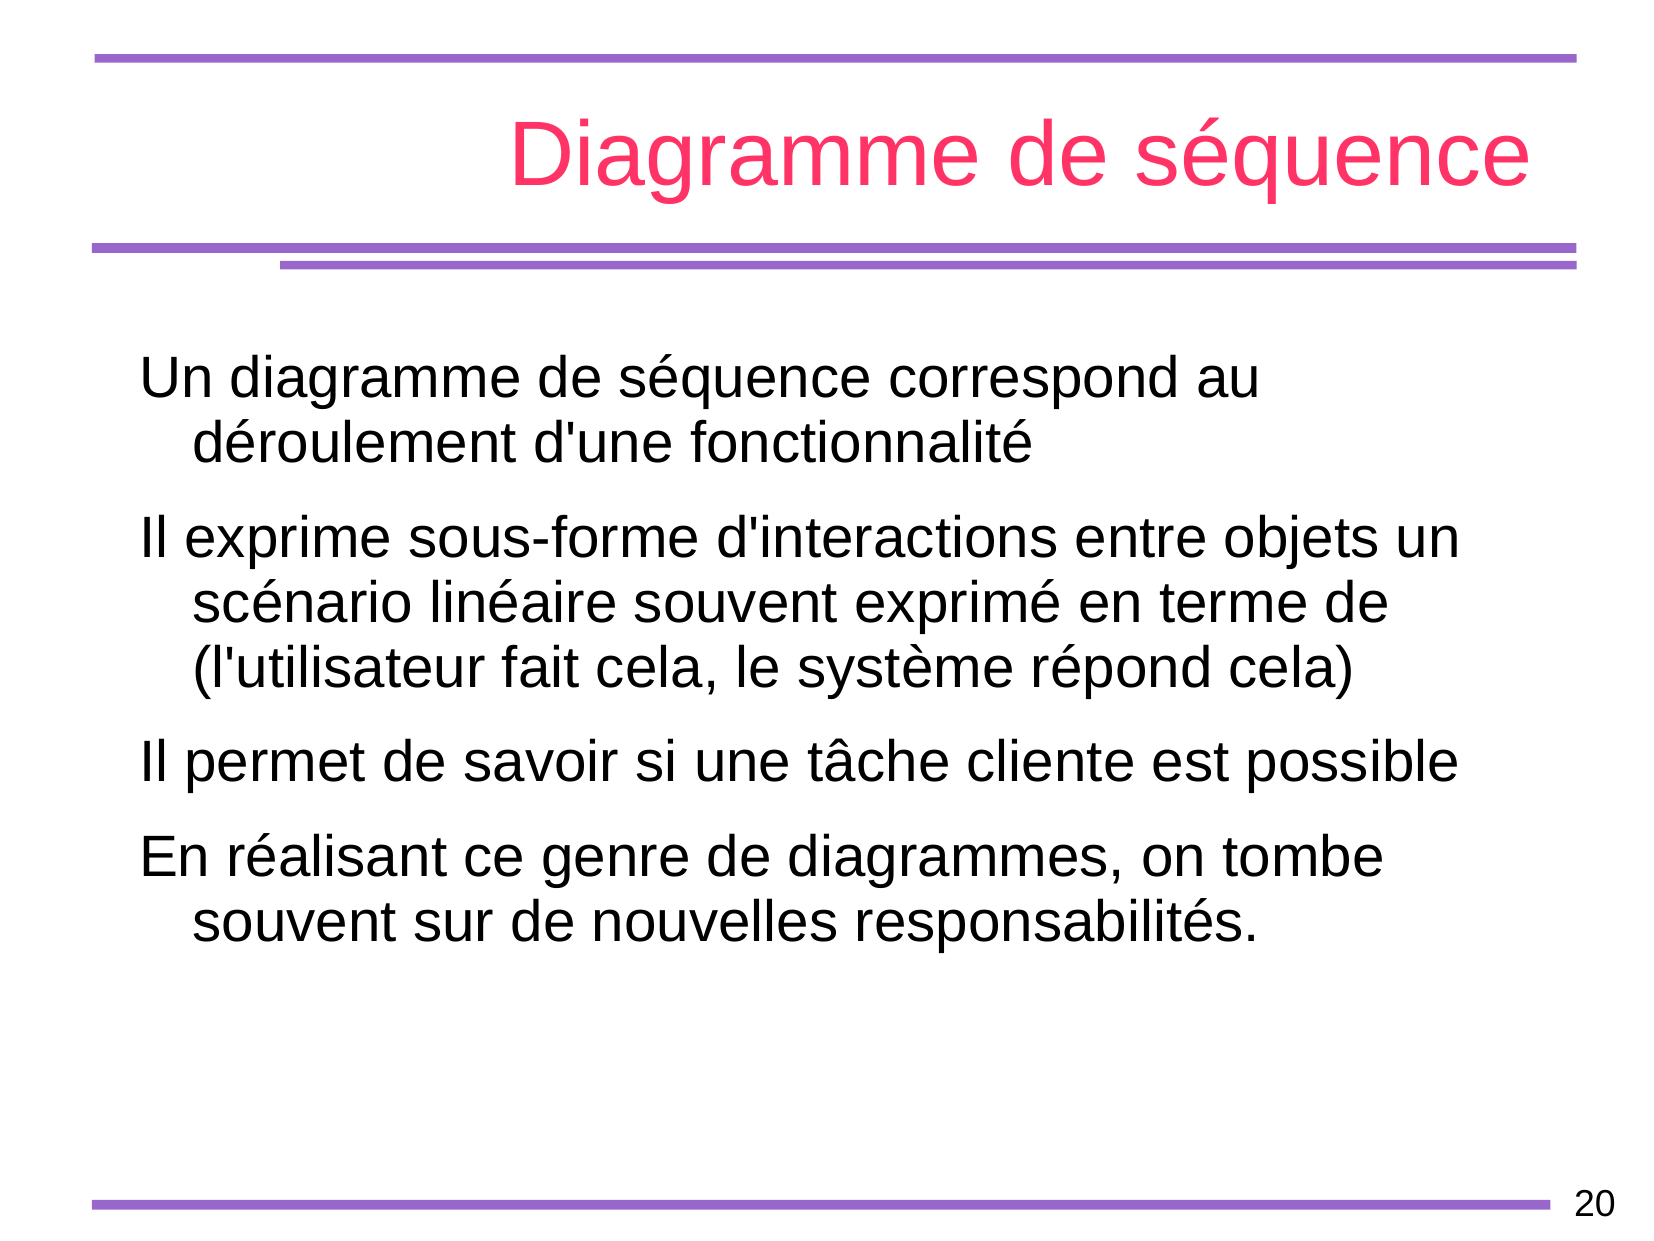

# Diagramme de séquence
Un diagramme de séquence correspond au déroulement d'une fonctionnalité
Il exprime sous-forme d'interactions entre objets un scénario linéaire souvent exprimé en terme de
(l'utilisateur fait cela, le système répond cela)
Il permet de savoir si une tâche cliente est possible
En réalisant ce genre de diagrammes, on tombe souvent sur de nouvelles responsabilités.